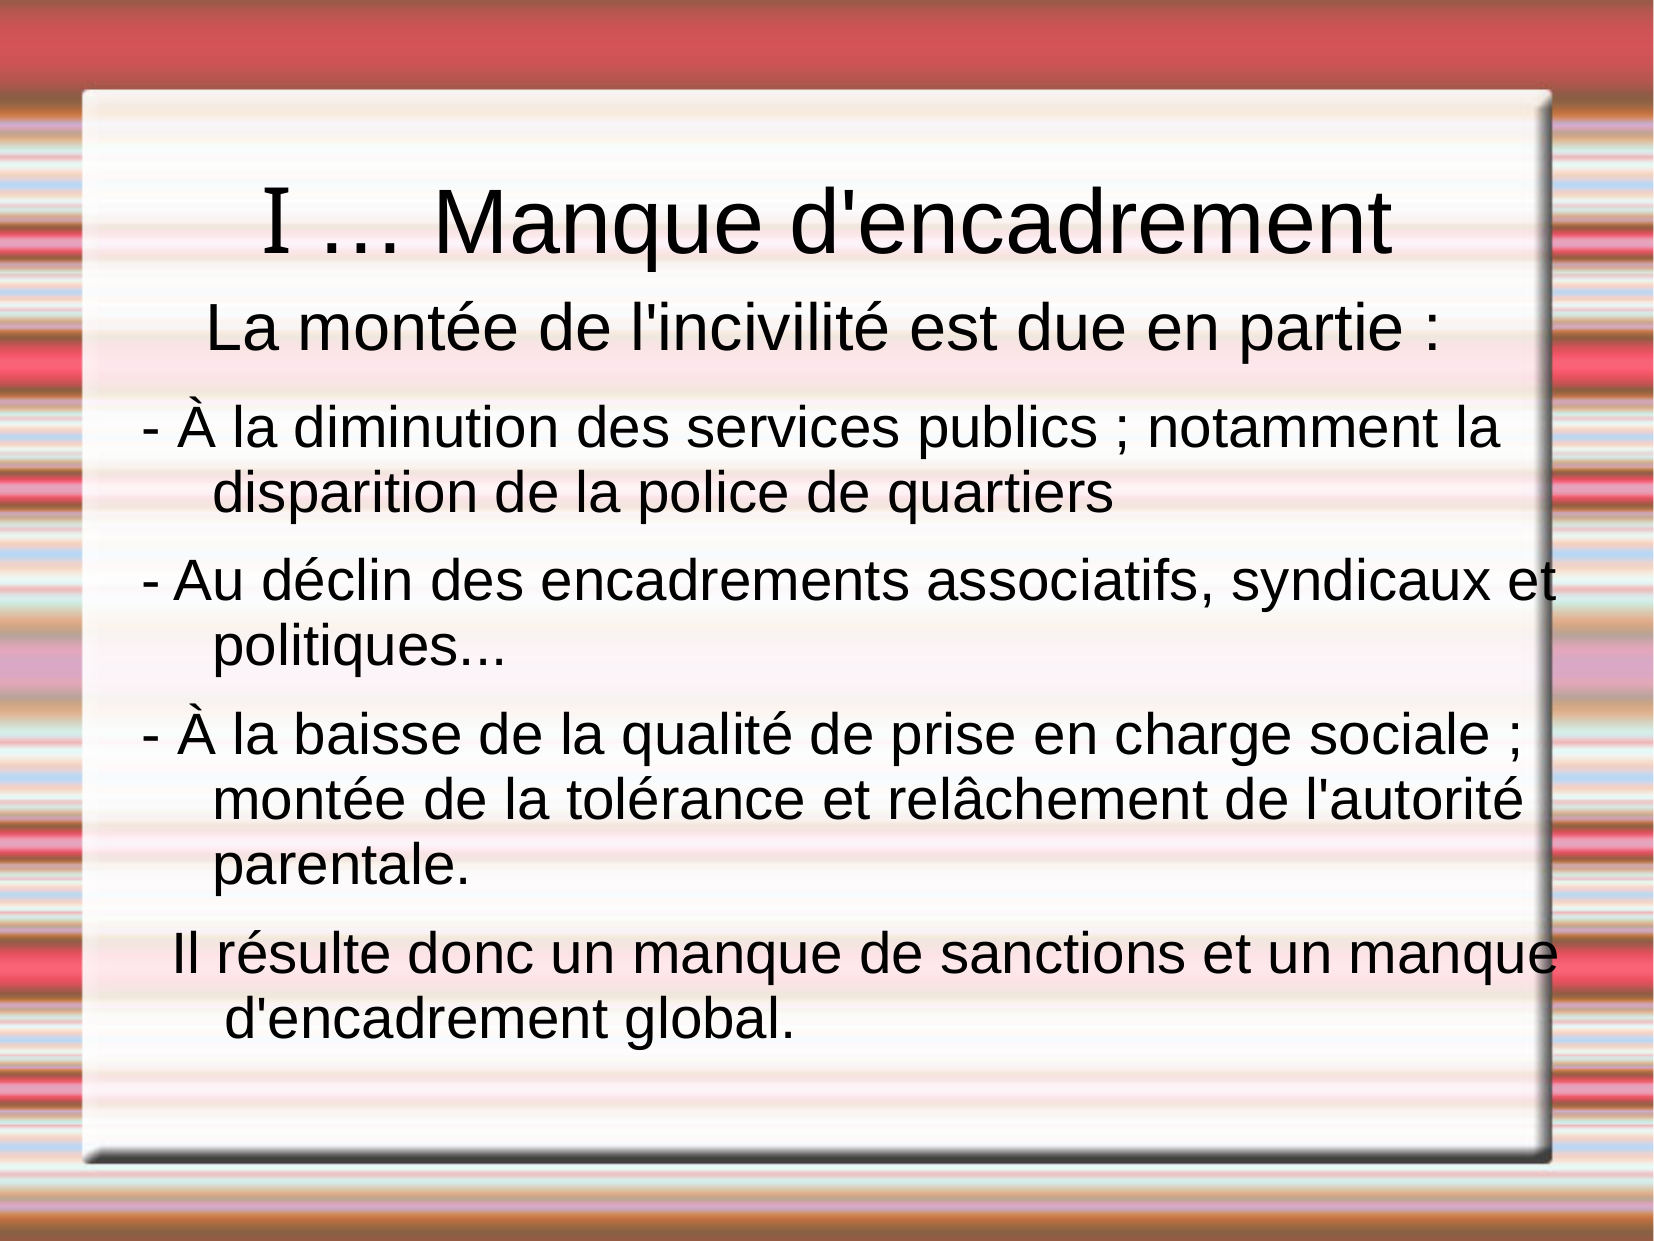

# I … Manque d'encadrement
 La montée de l'incivilité est due en partie :
- À la diminution des services publics ; notamment la disparition de la police de quartiers
- Au déclin des encadrements associatifs, syndicaux et politiques...
- À la baisse de la qualité de prise en charge sociale ; montée de la tolérance et relâchement de l'autorité parentale.
Il résulte donc un manque de sanctions et un manque d'encadrement global.